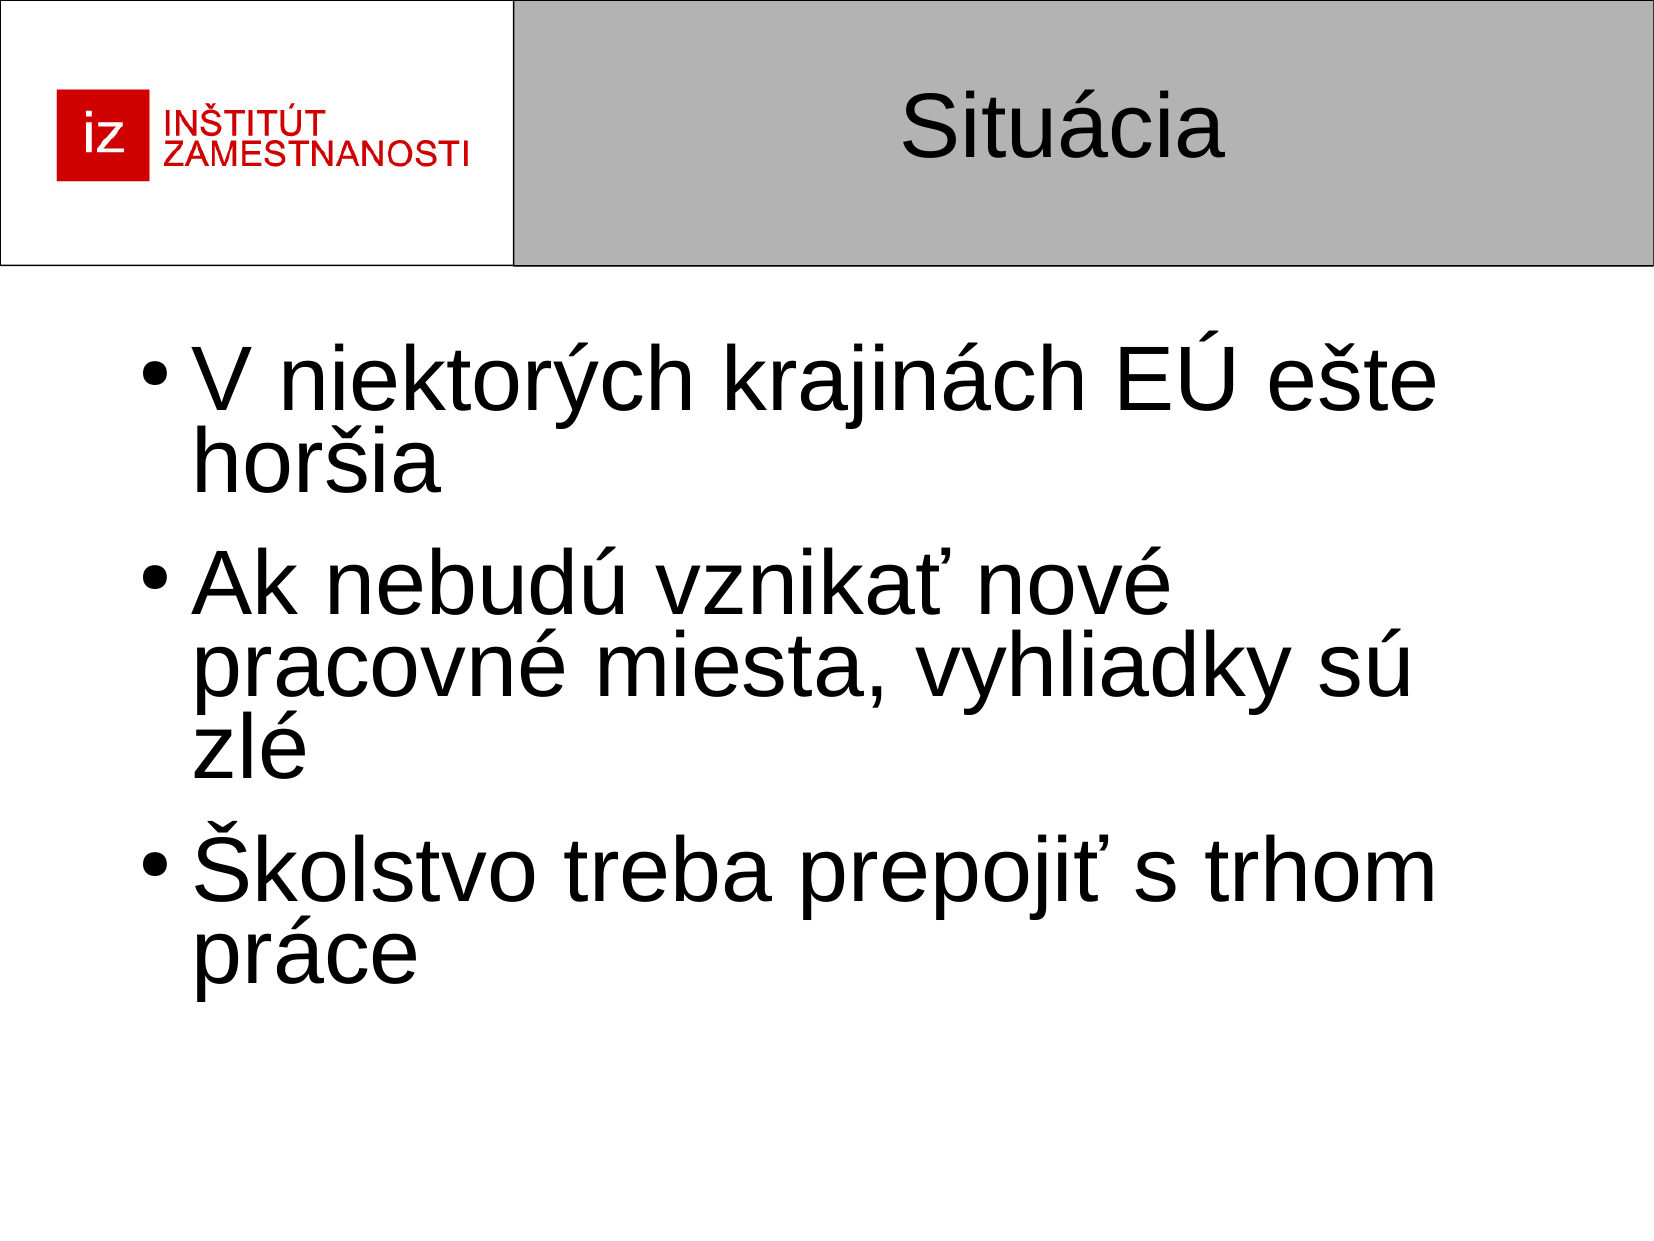

# Situácia
V niektorých krajinách EÚ ešte horšia
Ak nebudú vznikať nové pracovné miesta, vyhliadky sú zlé
Školstvo treba prepojiť s trhom práce